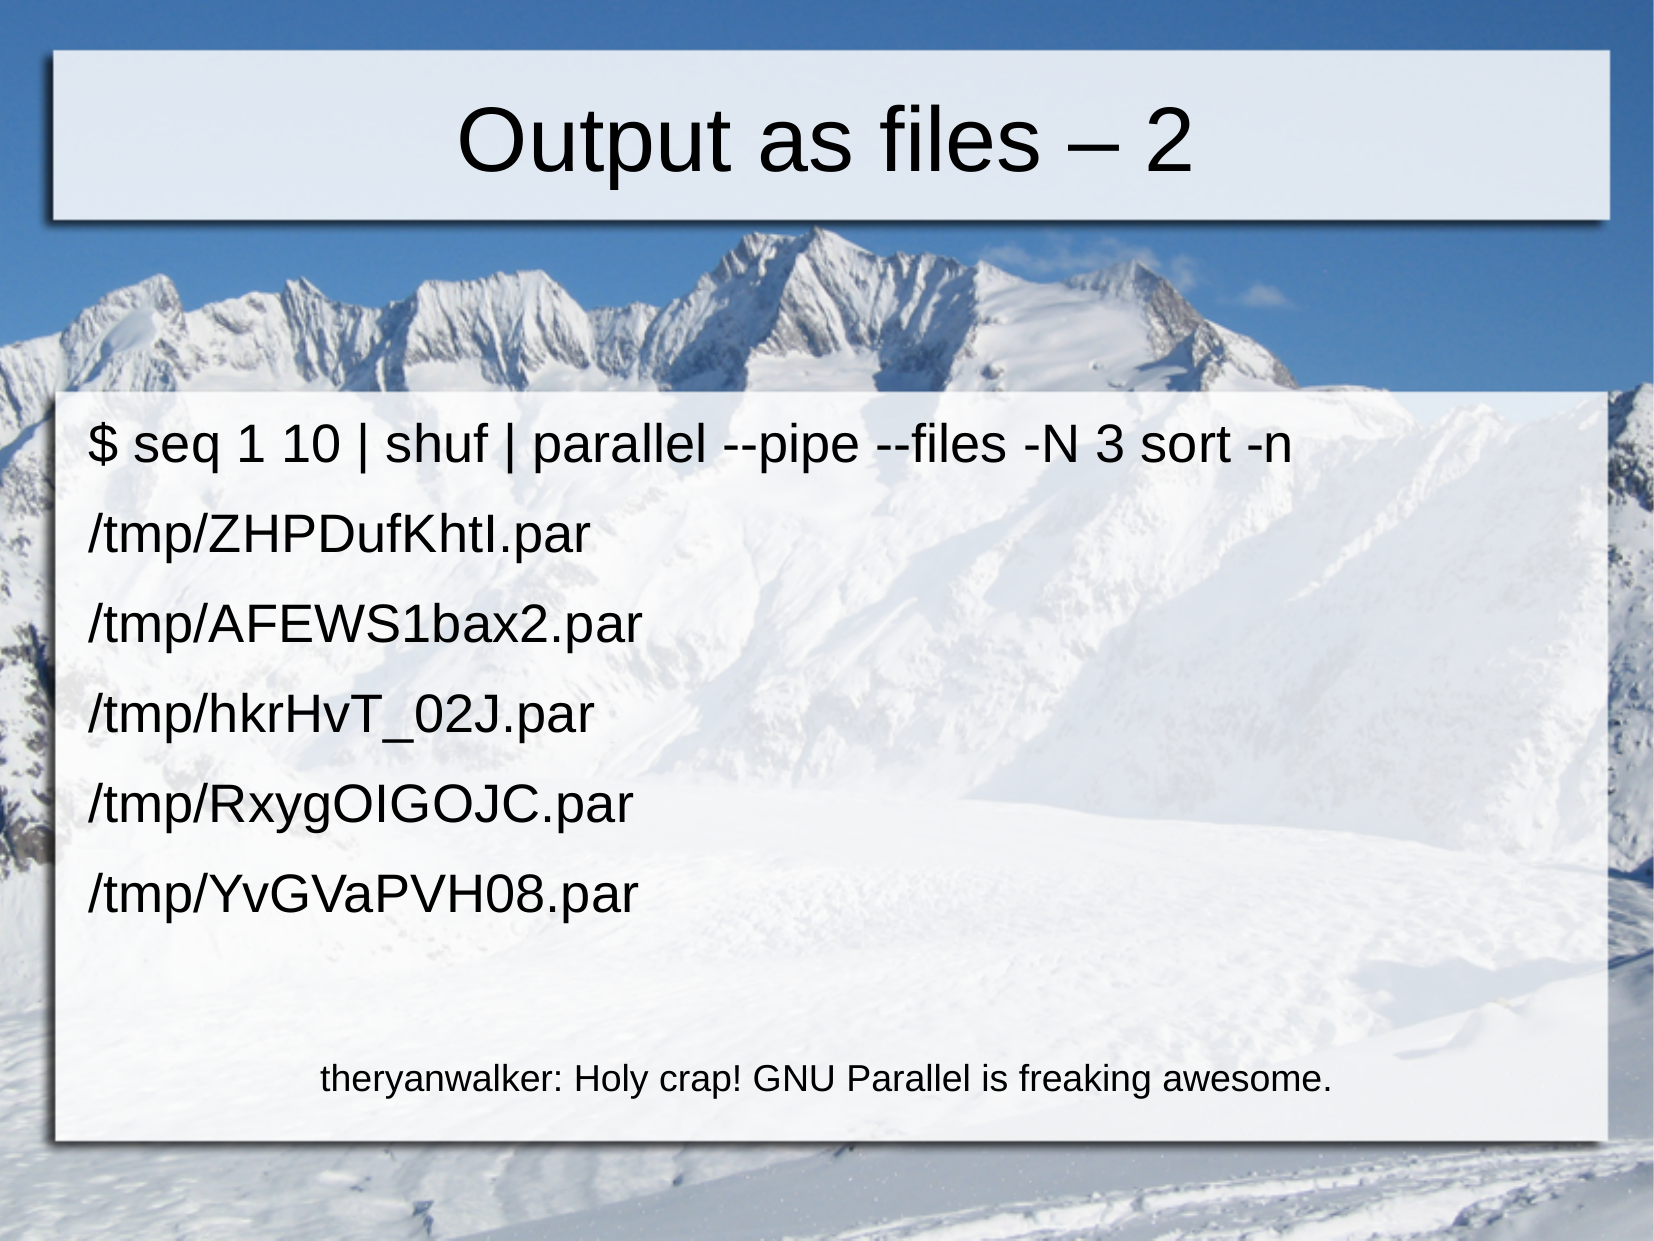

# Output as files – 2
$ seq 1 10 | shuf | parallel --pipe --files -N 3 sort -n
/tmp/ZHPDufKhtI.par
/tmp/AFEWS1bax2.par
/tmp/hkrHvT_02J.par
/tmp/RxygOIGOJC.par
/tmp/YvGVaPVH08.par
theryanwalker: Holy crap! GNU Parallel is freaking awesome.